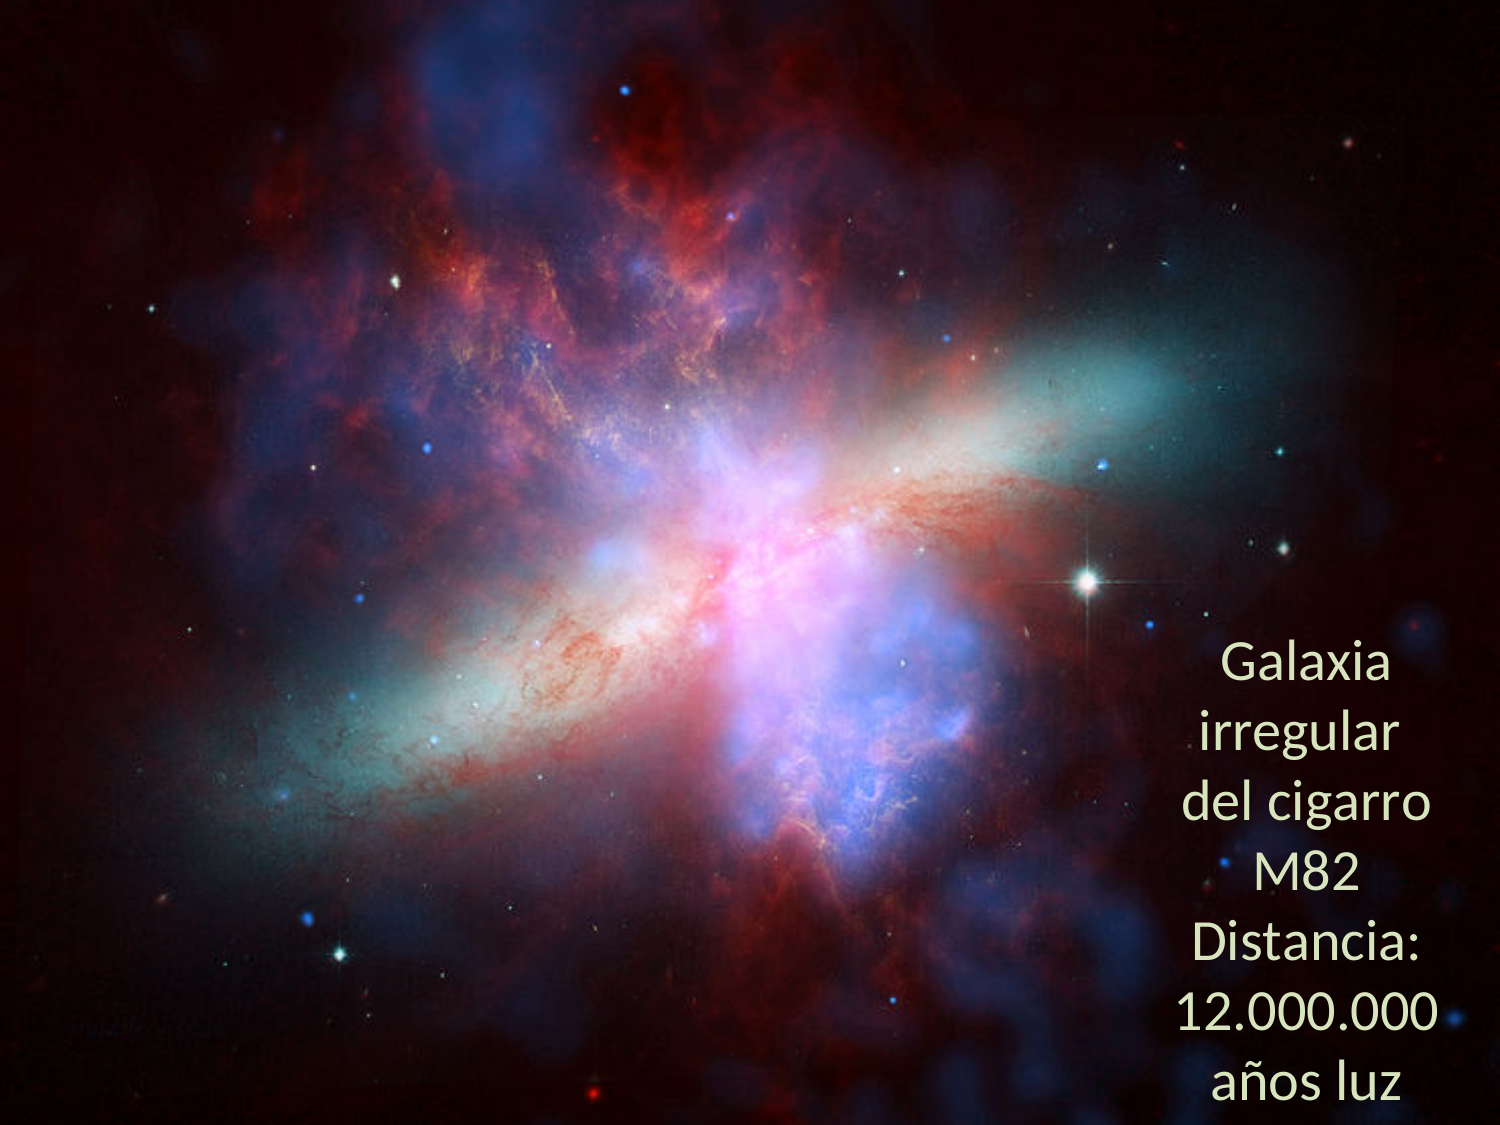

# Galaxia irregular del cigarro M82 Distancia: 12.000.000 años luz